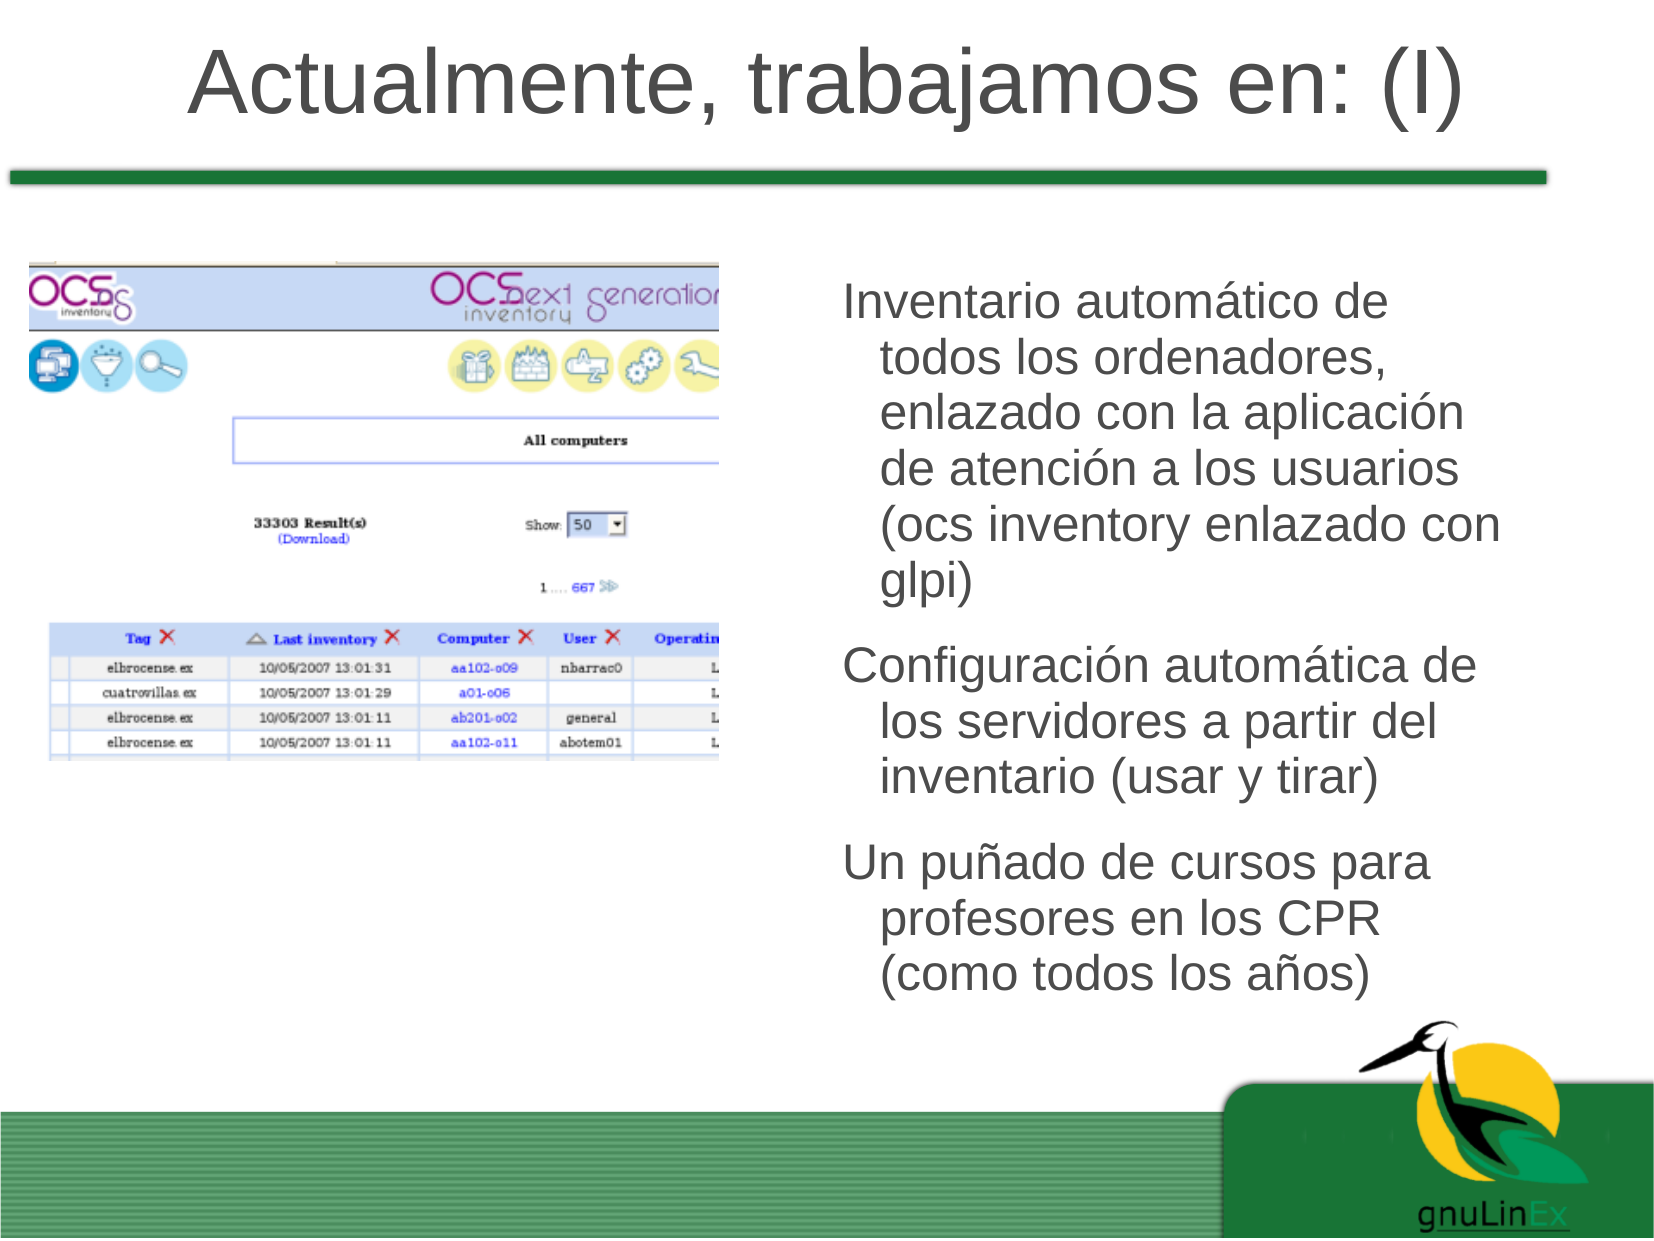

# Actualmente, trabajamos en: (I)
Inventario automático de todos los ordenadores, enlazado con la aplicación de atención a los usuarios (ocs inventory enlazado con glpi)
Configuración automática de los servidores a partir del inventario (usar y tirar)
Un puñado de cursos para profesores en los CPR (como todos los años)